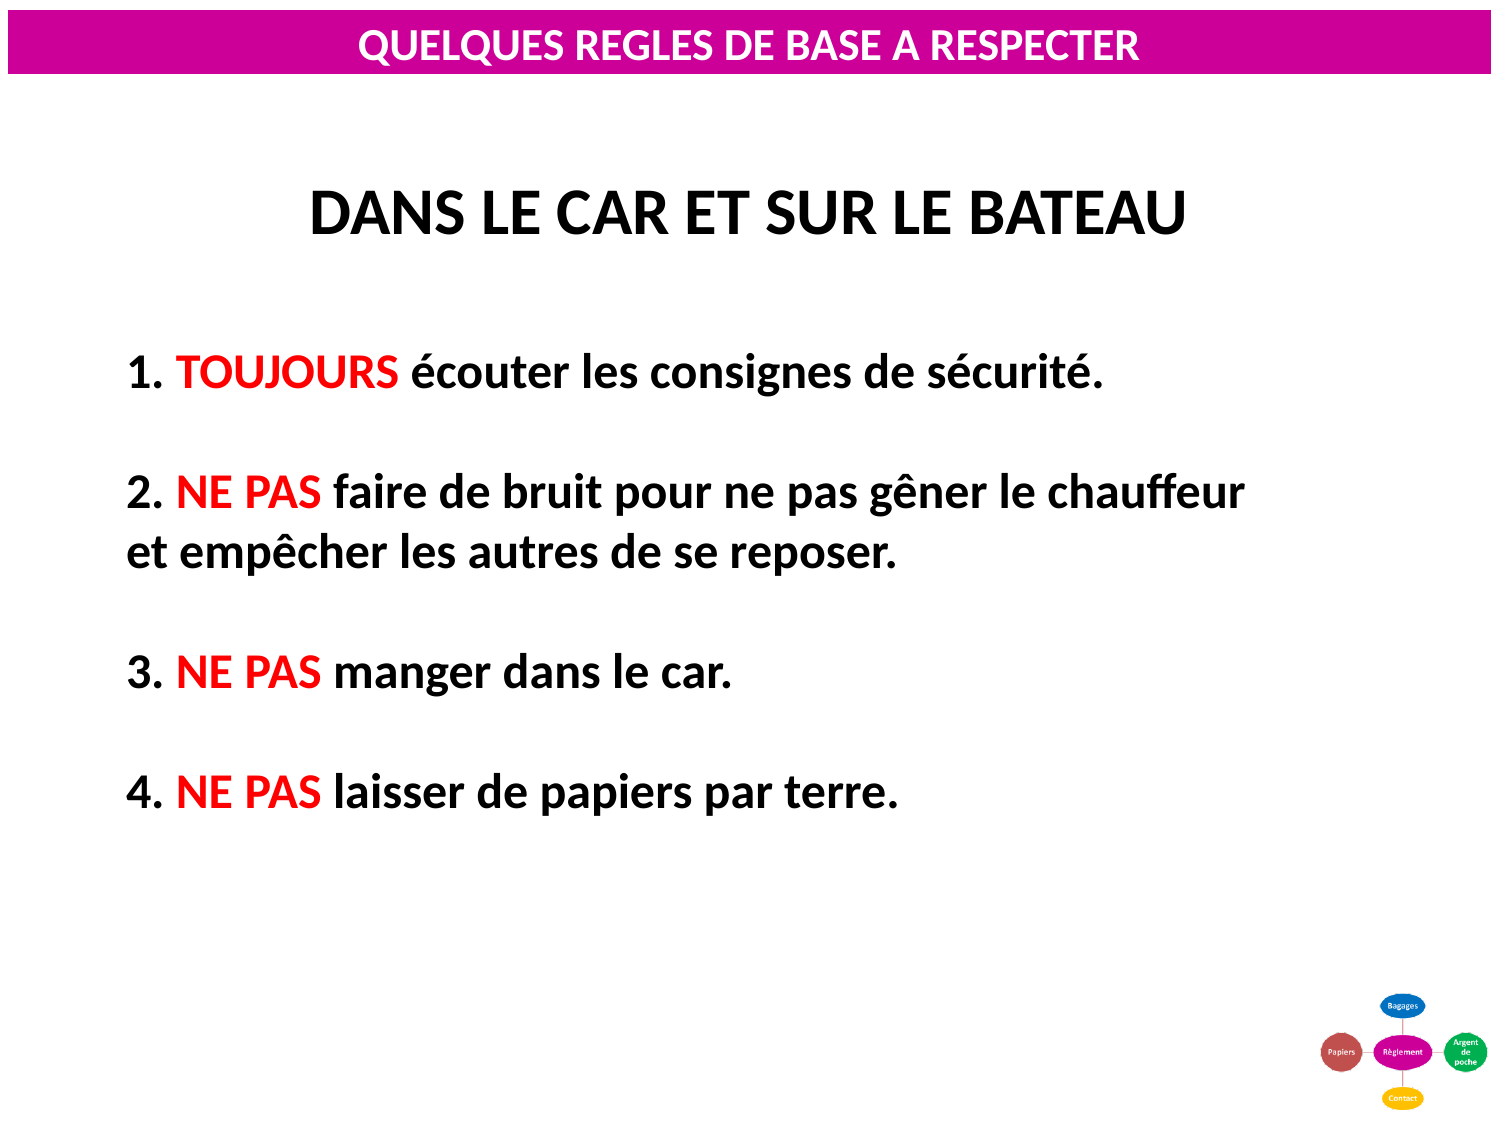

QUELQUES REGLES DE BASE A RESPECTER
DANS LE CAR ET SUR LE BATEAU
1. TOUJOURS écouter les consignes de sécurité.
2. NE PAS faire de bruit pour ne pas gêner le chauffeur
et empêcher les autres de se reposer.
3. NE PAS manger dans le car.
4. NE PAS laisser de papiers par terre.